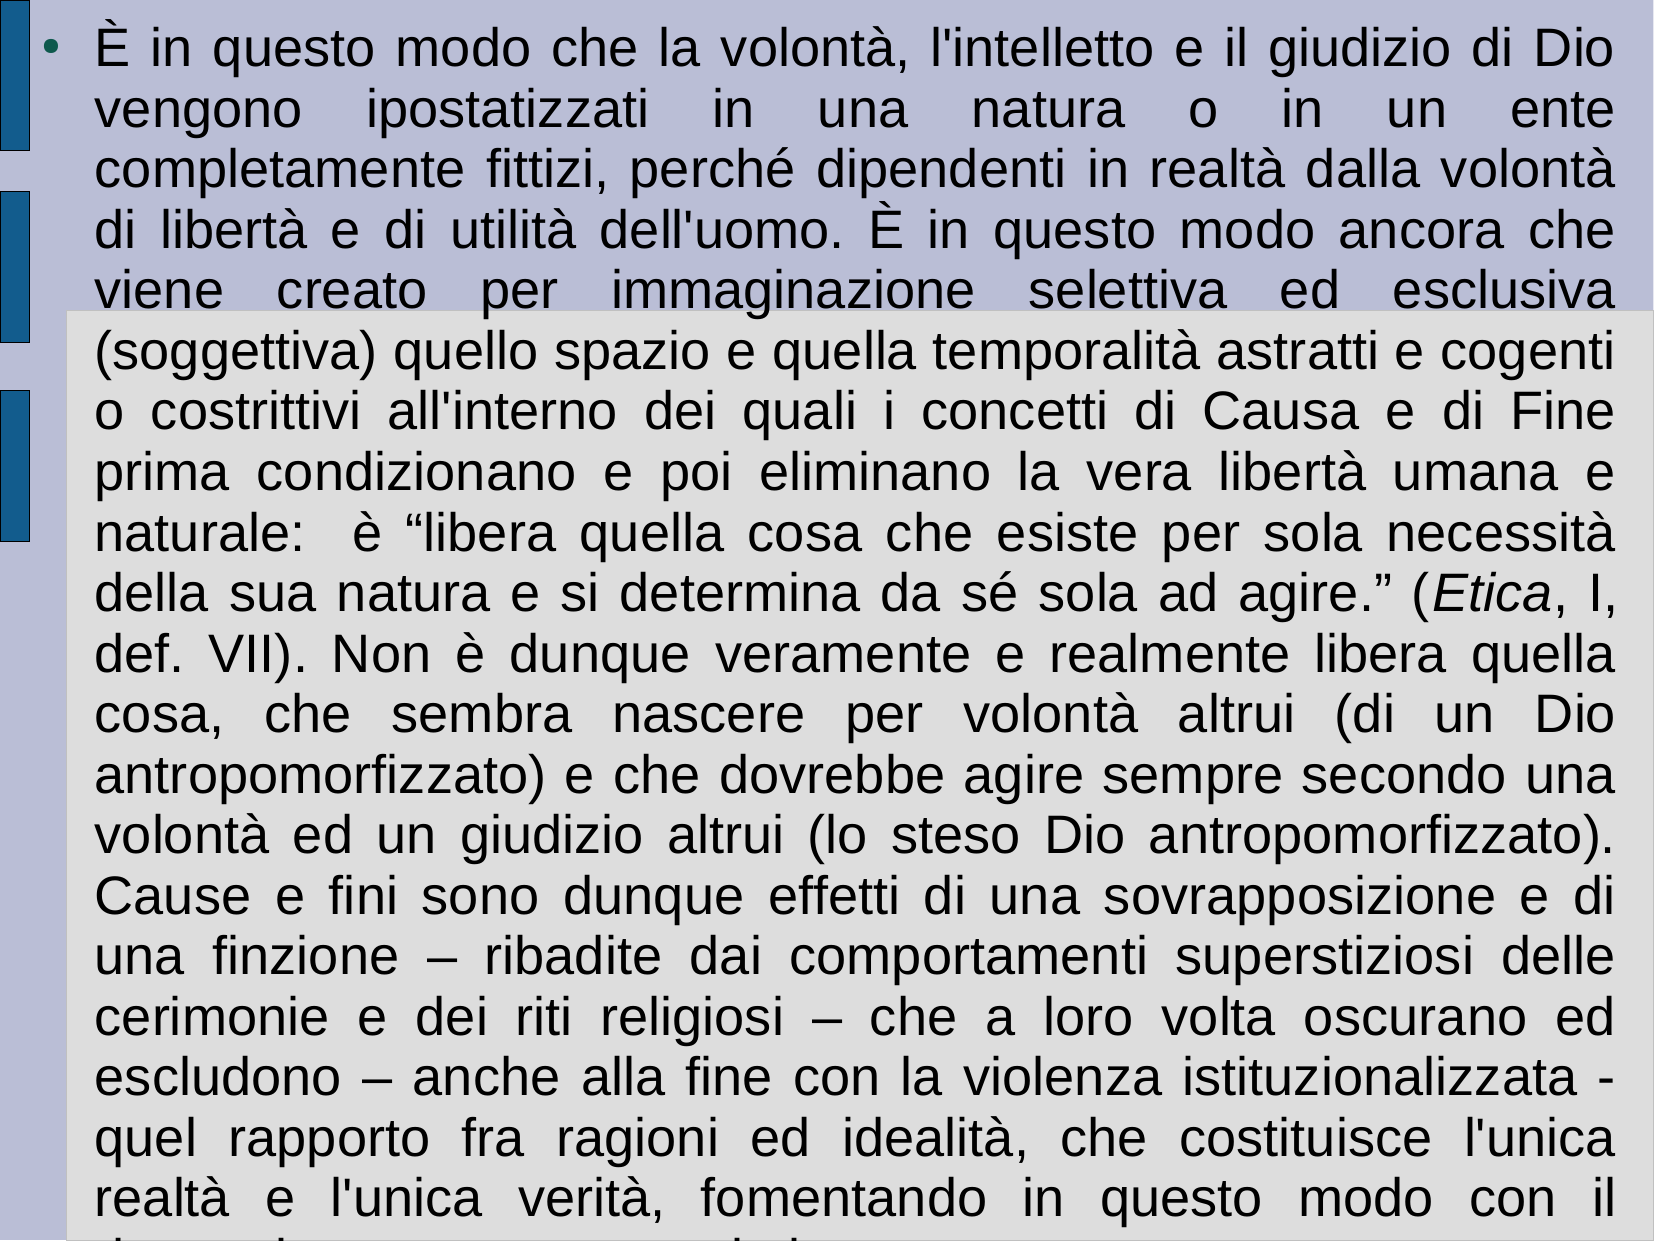

È in questo modo che la volontà, l'intelletto e il giudizio di Dio vengono ipostatizzati in una natura o in un ente completamente fittizi, perché dipendenti in realtà dalla volontà di libertà e di utilità dell'uomo. È in questo modo ancora che viene creato per immaginazione selettiva ed esclusiva (soggettiva) quello spazio e quella temporalità astratti e cogenti o costrittivi all'interno dei quali i concetti di Causa e di Fine prima condizionano e poi eliminano la vera libertà umana e naturale: è “libera quella cosa che esiste per sola necessità della sua natura e si determina da sé sola ad agire.” (Etica, I, def. VII). Non è dunque veramente e realmente libera quella cosa, che sembra nascere per volontà altrui (di un Dio antropomorfizzato) e che dovrebbe agire sempre secondo una volontà ed un giudizio altrui (lo steso Dio antropomorfizzato). Cause e fini sono dunque effetti di una sovrapposizione e di una finzione – ribadite dai comportamenti superstiziosi delle cerimonie e dei riti religiosi – che a loro volta oscurano ed escludono – anche alla fine con la violenza istituzionalizzata - quel rapporto fra ragioni ed idealità, che costituisce l'unica realtà e l'unica verità, fomentando in questo modo con il dogmatismo una necessaria ignoranza.
#